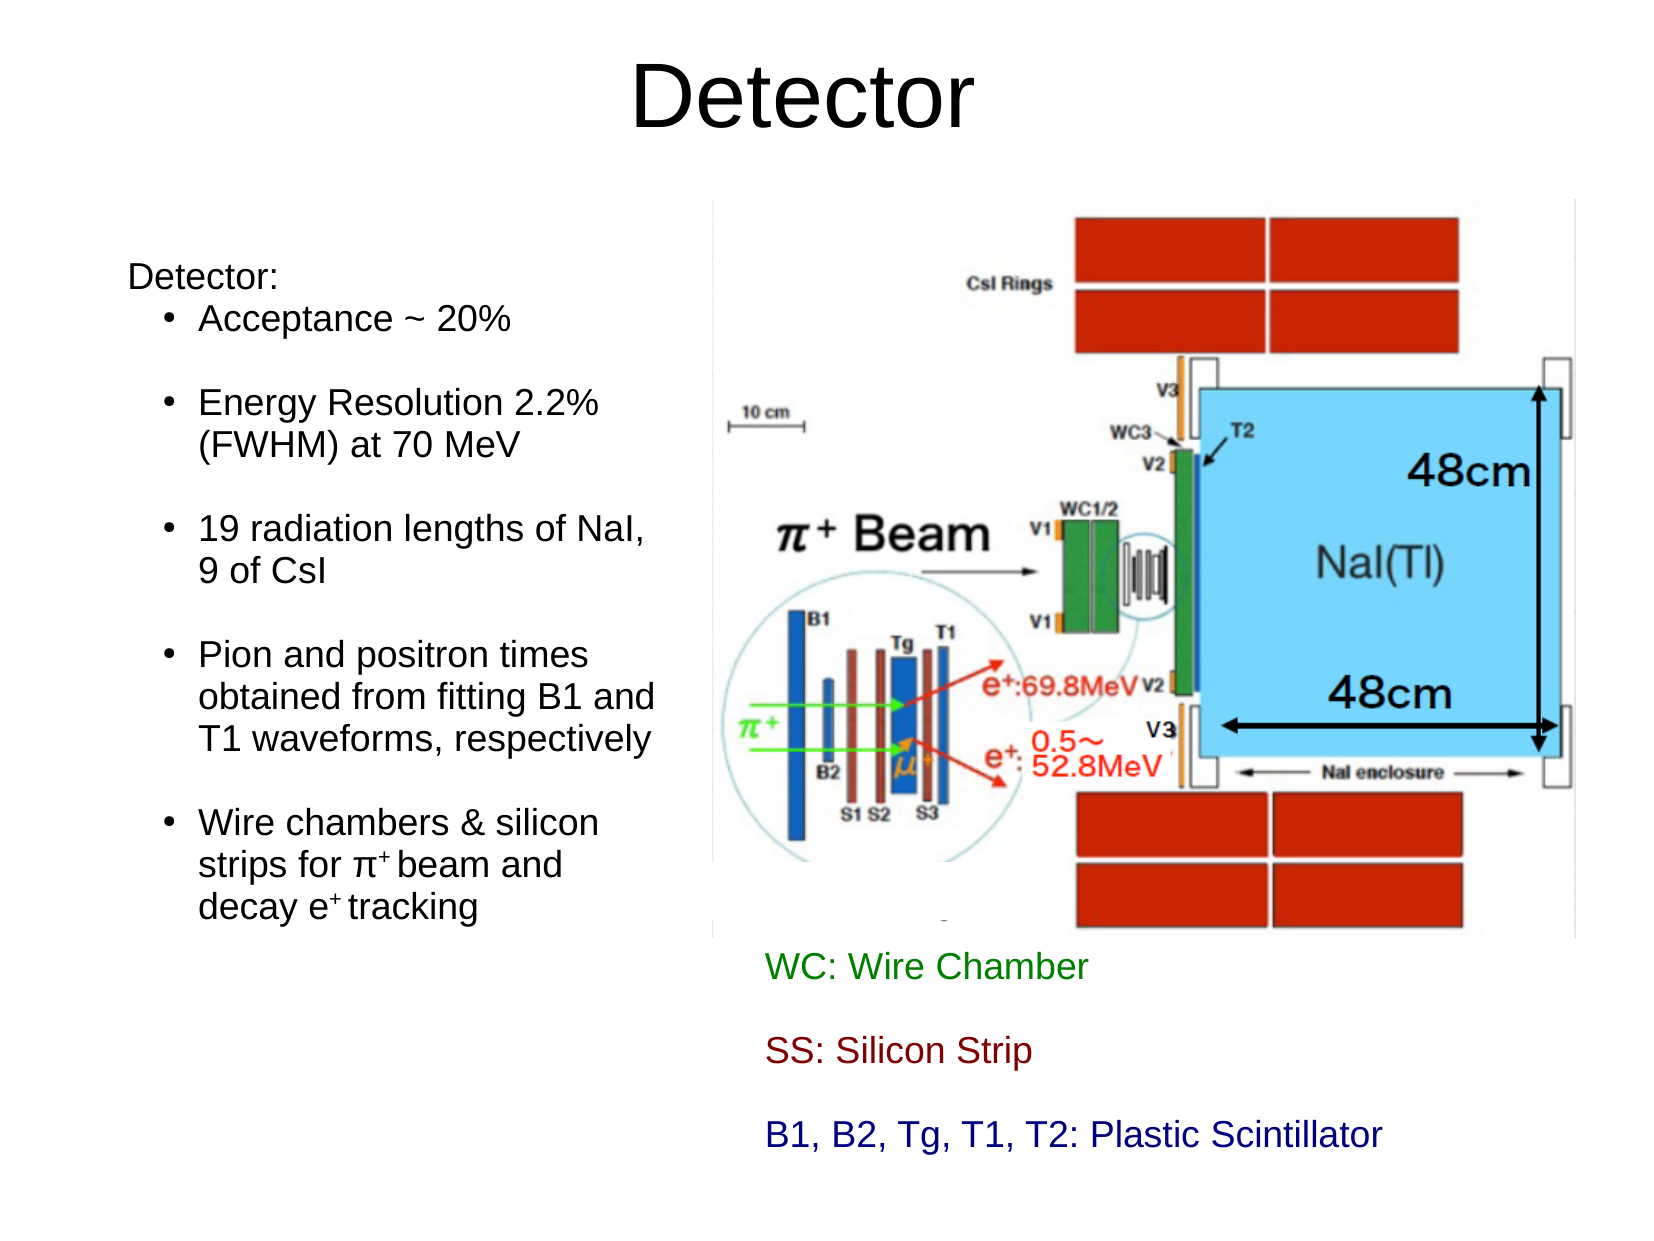

# Detector
Detector:
Acceptance ~ 20%
Energy Resolution 2.2% (FWHM) at 70 MeV
19 radiation lengths of NaI, 9 of CsI
Pion and positron times obtained from fitting B1 and T1 waveforms, respectively
Wire chambers & silicon strips for π+ beam and decay e+ tracking
WC: Wire Chamber
SS: Silicon Strip
B1, B2, Tg, T1, T2: Plastic Scintillator